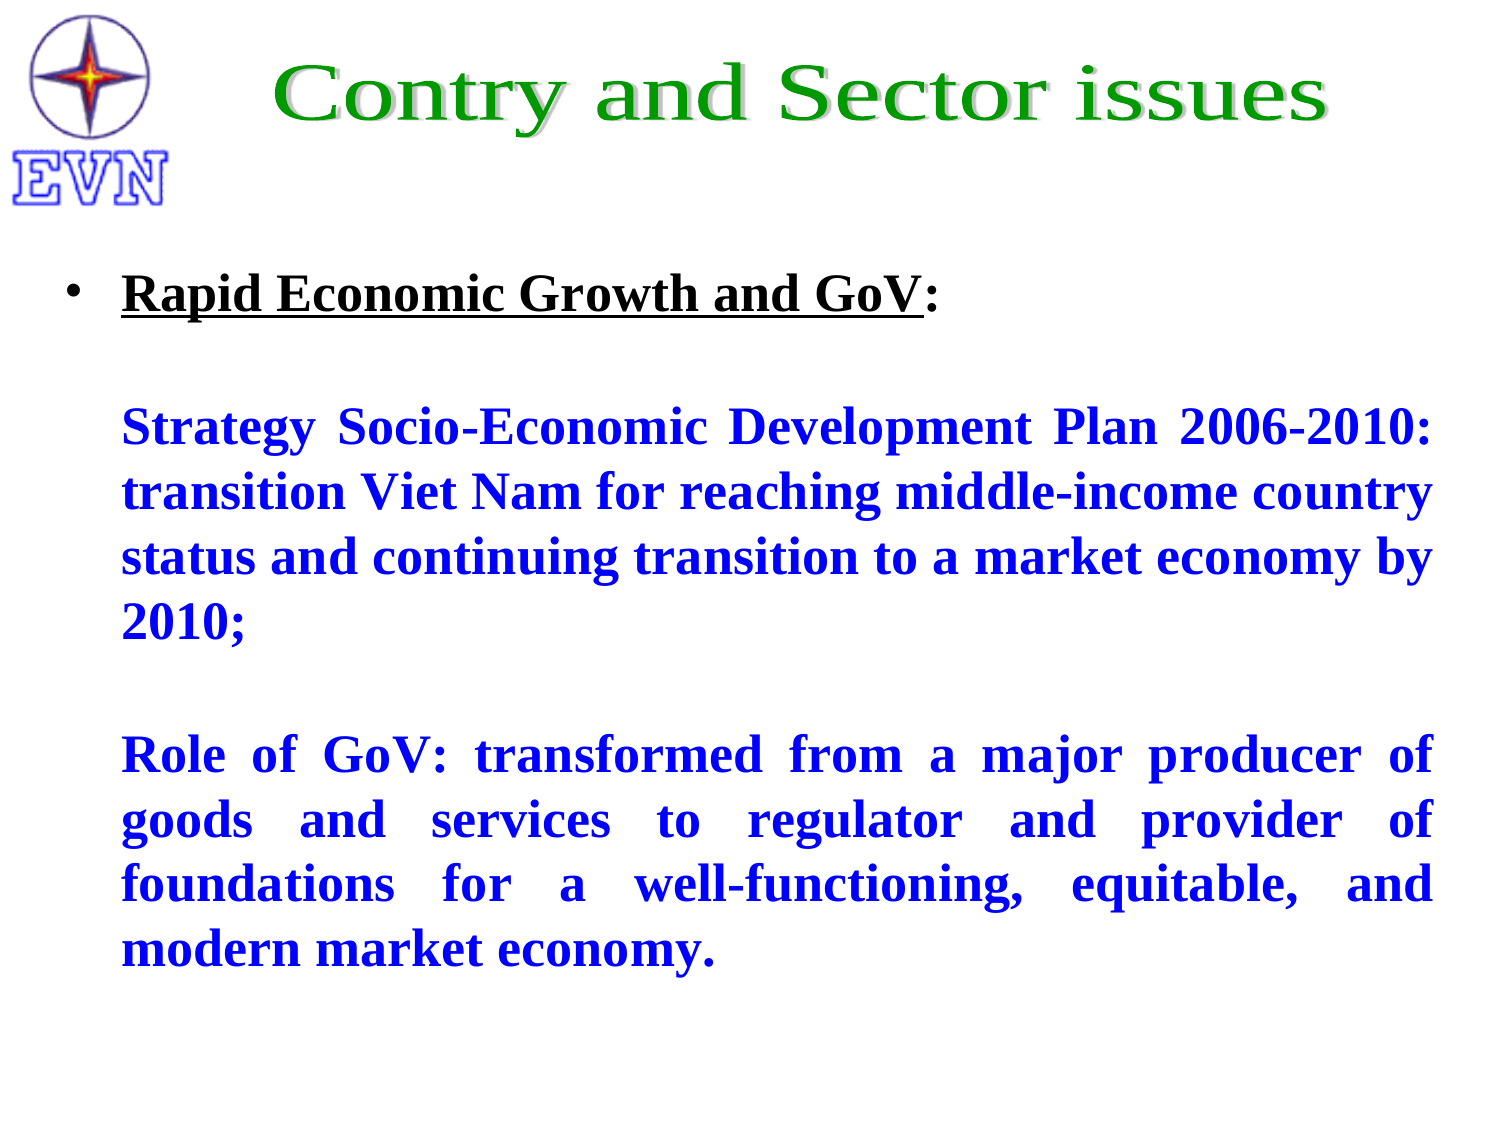

Contry and Sector issues
Rapid Economic Growth and GoV:
	Strategy Socio-Economic Development Plan 2006-2010: transition Viet Nam for reaching middle-income country status and continuing transition to a market economy by 2010;
	Role of GoV: transformed from a major producer of goods and services to regulator and provider of foundations for a well-functioning, equitable, and modern market economy.